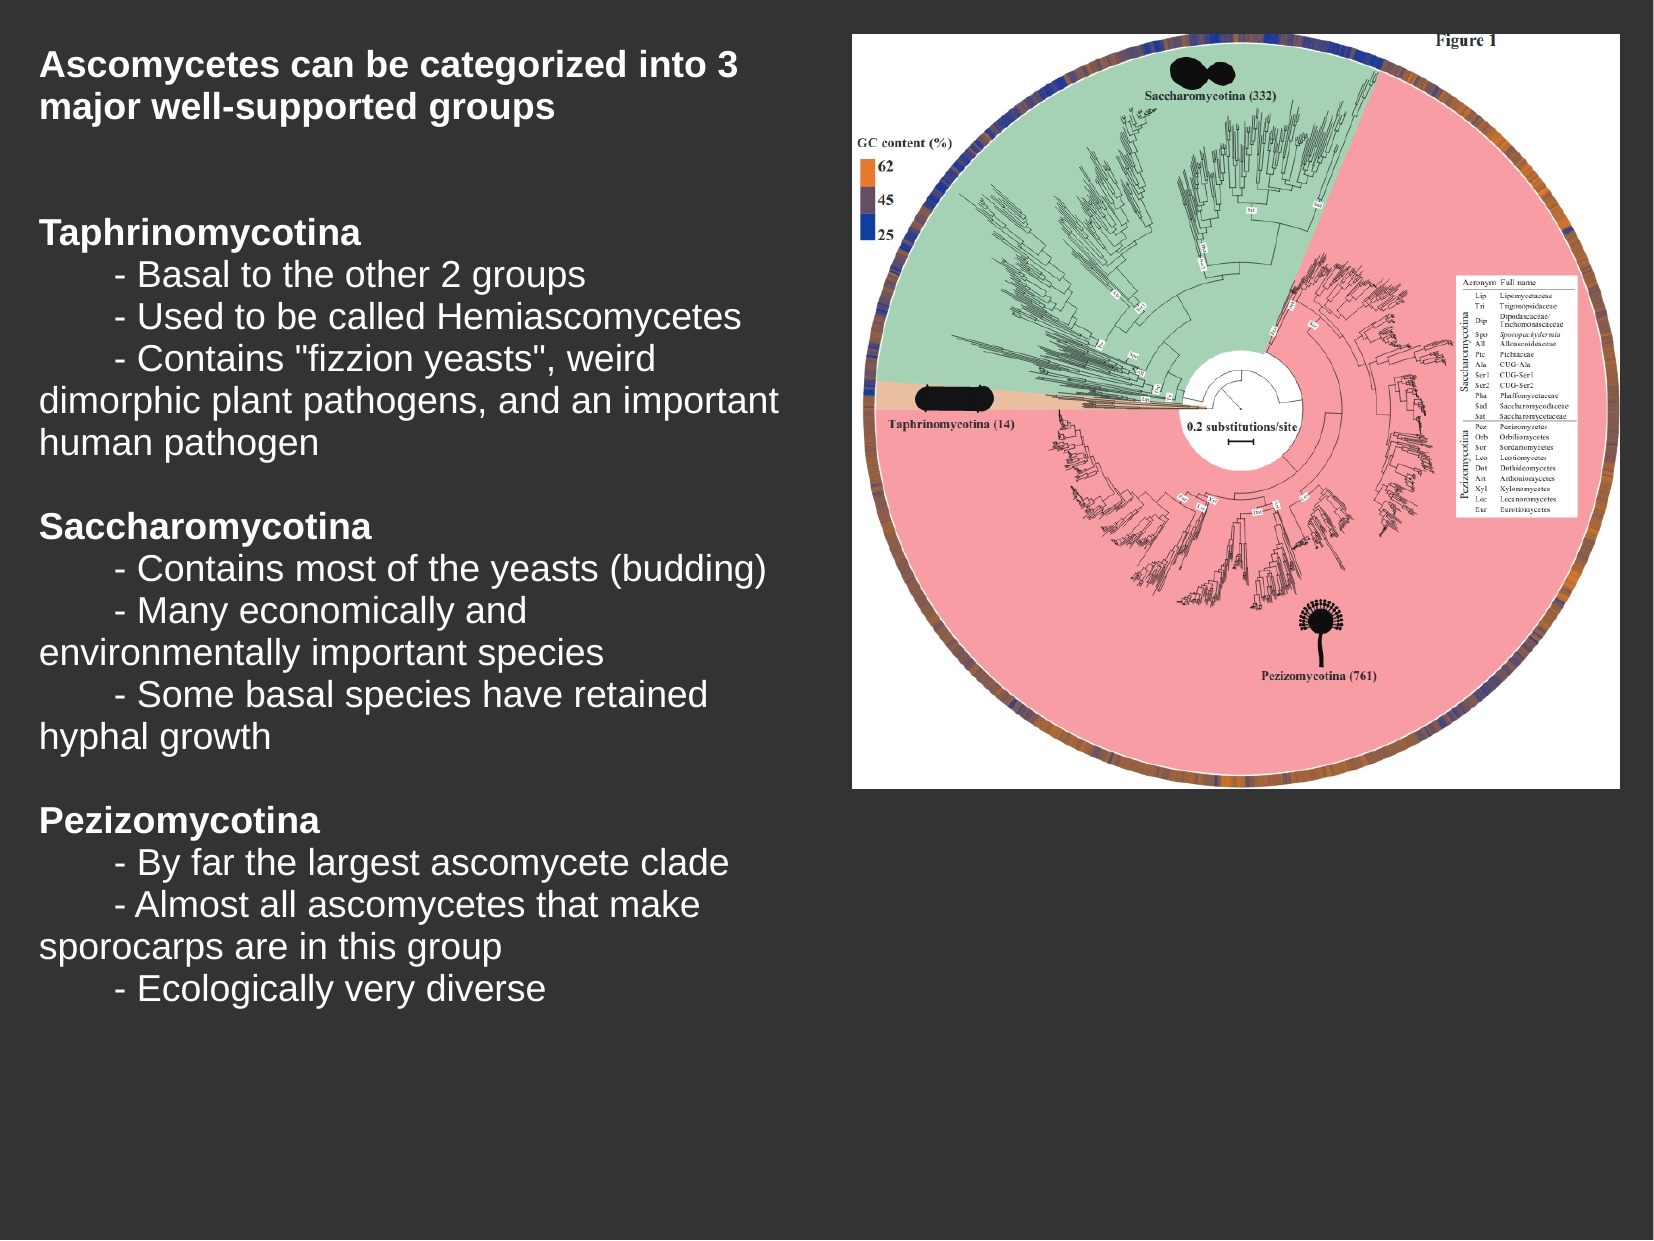

Ascomycetes can be categorized into 3 major well-supported groups
Taphrinomycotina
	- Basal to the other 2 groups
	- Used to be called Hemiascomycetes
	- Contains "fizzion yeasts", weird dimorphic plant pathogens, and an important human pathogen
Saccharomycotina
	- Contains most of the yeasts (budding)
	- Many economically and environmentally important species
	- Some basal species have retained hyphal growth
Pezizomycotina
	- By far the largest ascomycete clade
	- Almost all ascomycetes that make sporocarps are in this group
	- Ecologically very diverse